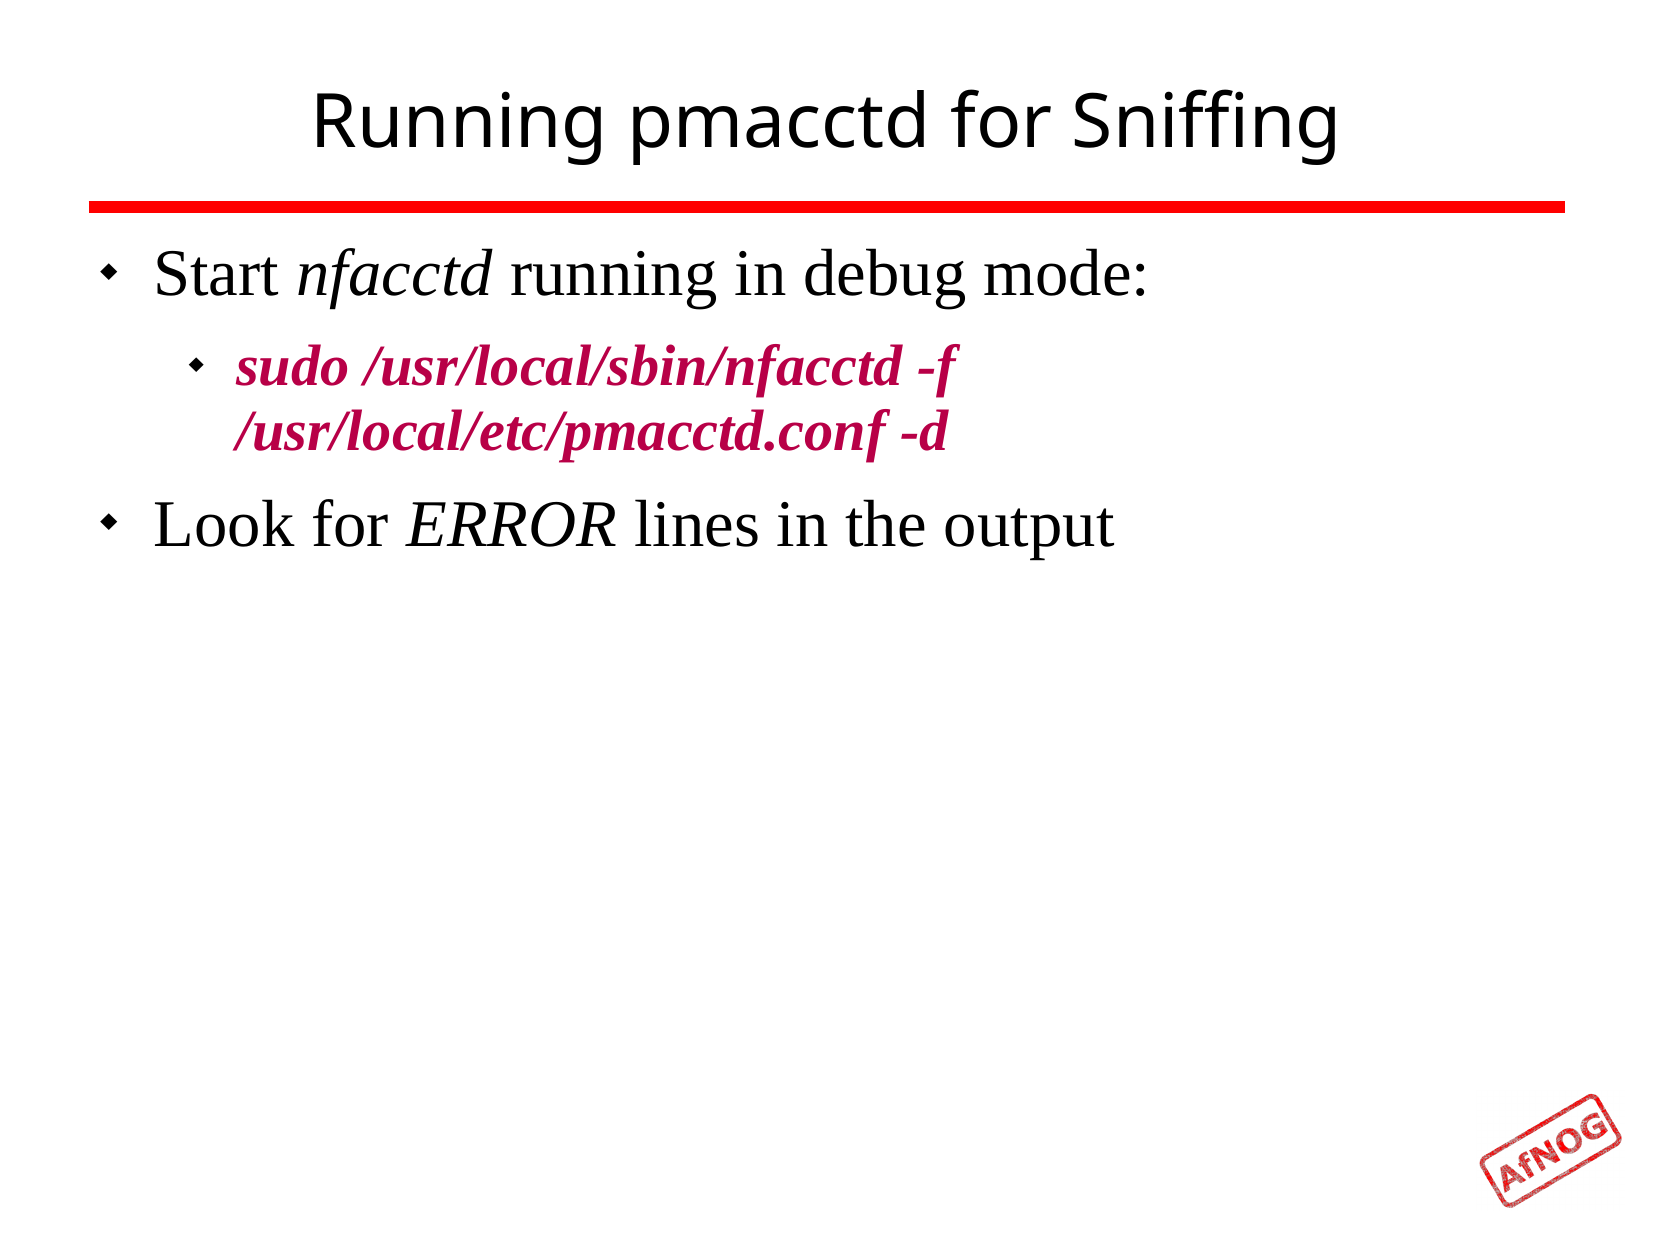

# Running pmacctd for Sniffing
Start nfacctd running in debug mode:
sudo /usr/local/sbin/nfacctd -f /usr/local/etc/pmacctd.conf -d
Look for ERROR lines in the output